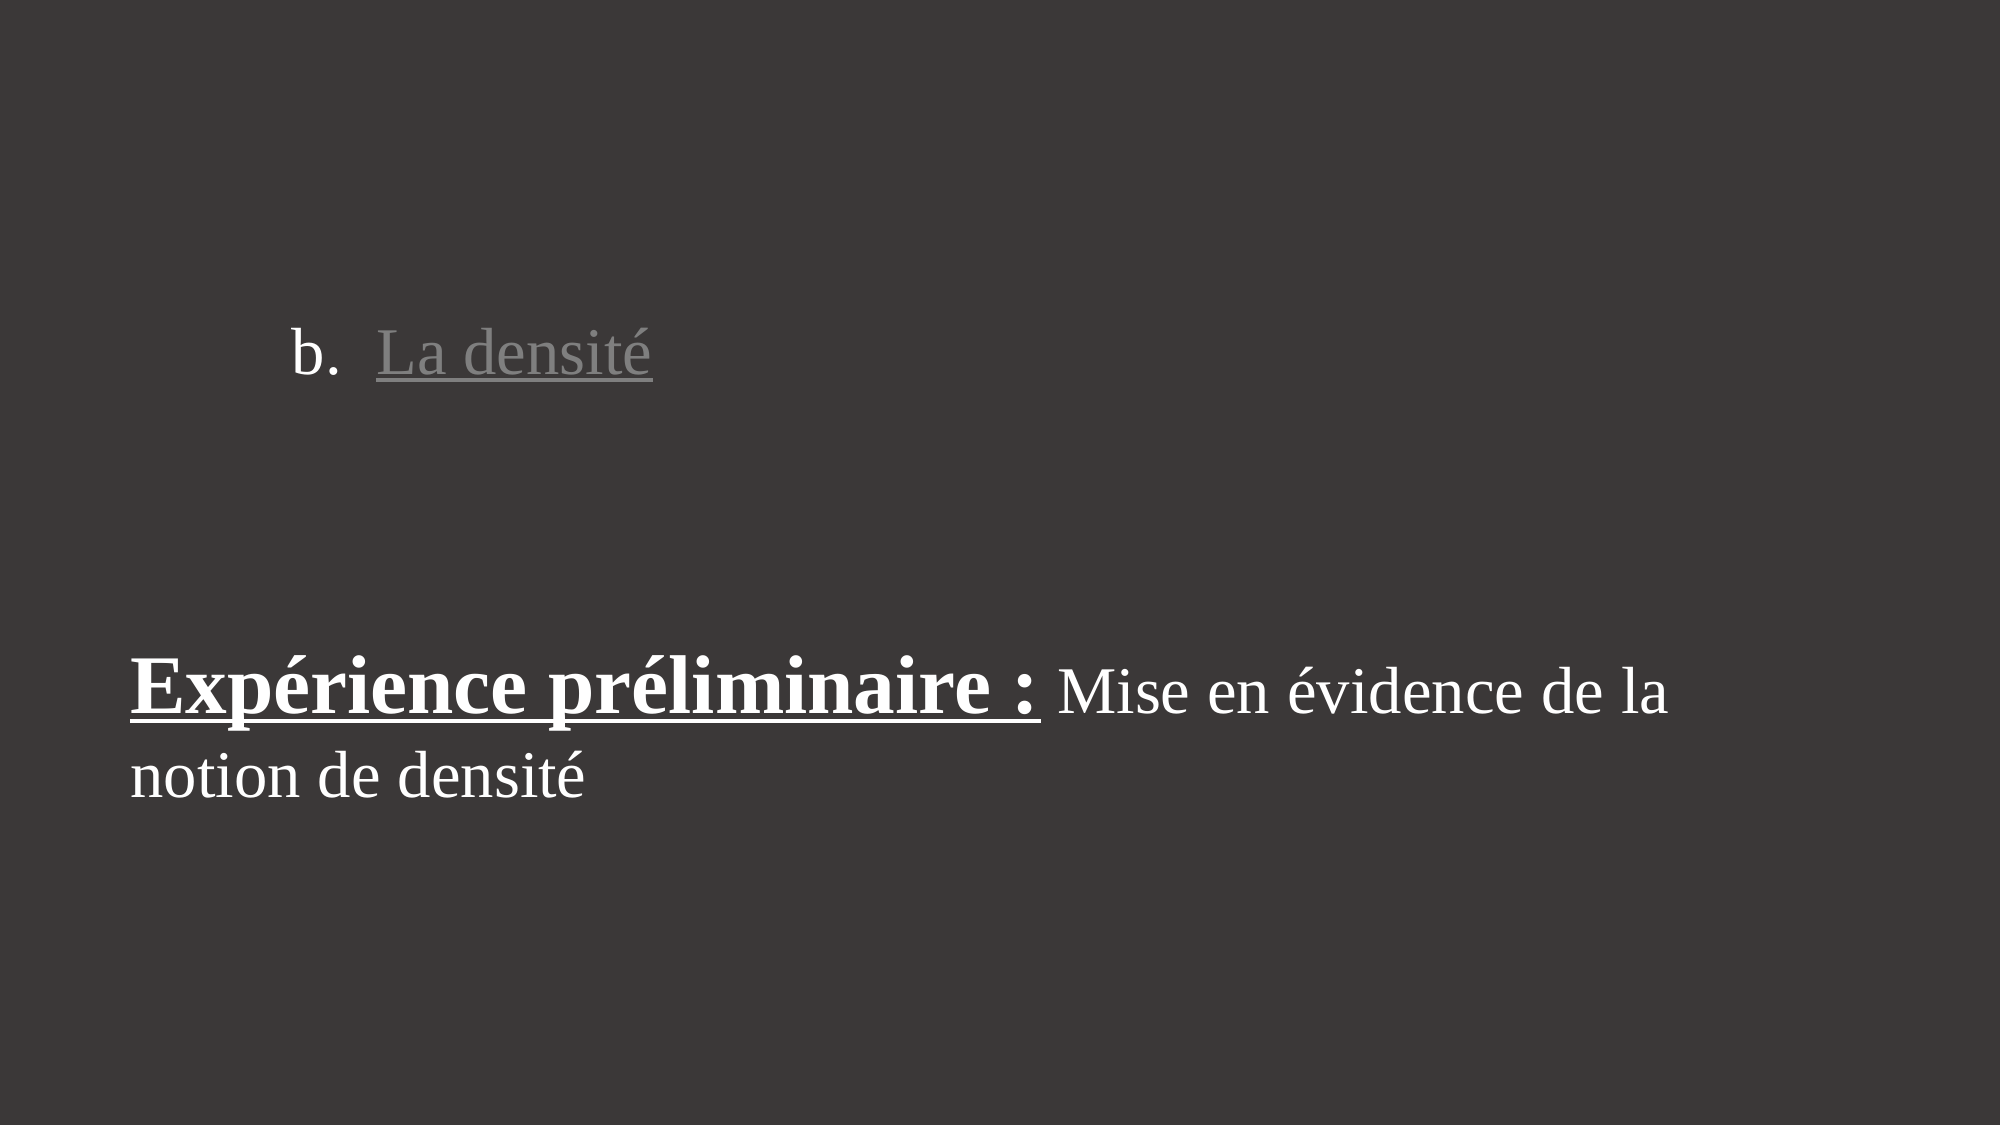

La densité
Expérience préliminaire : Mise en évidence de la notion de densité